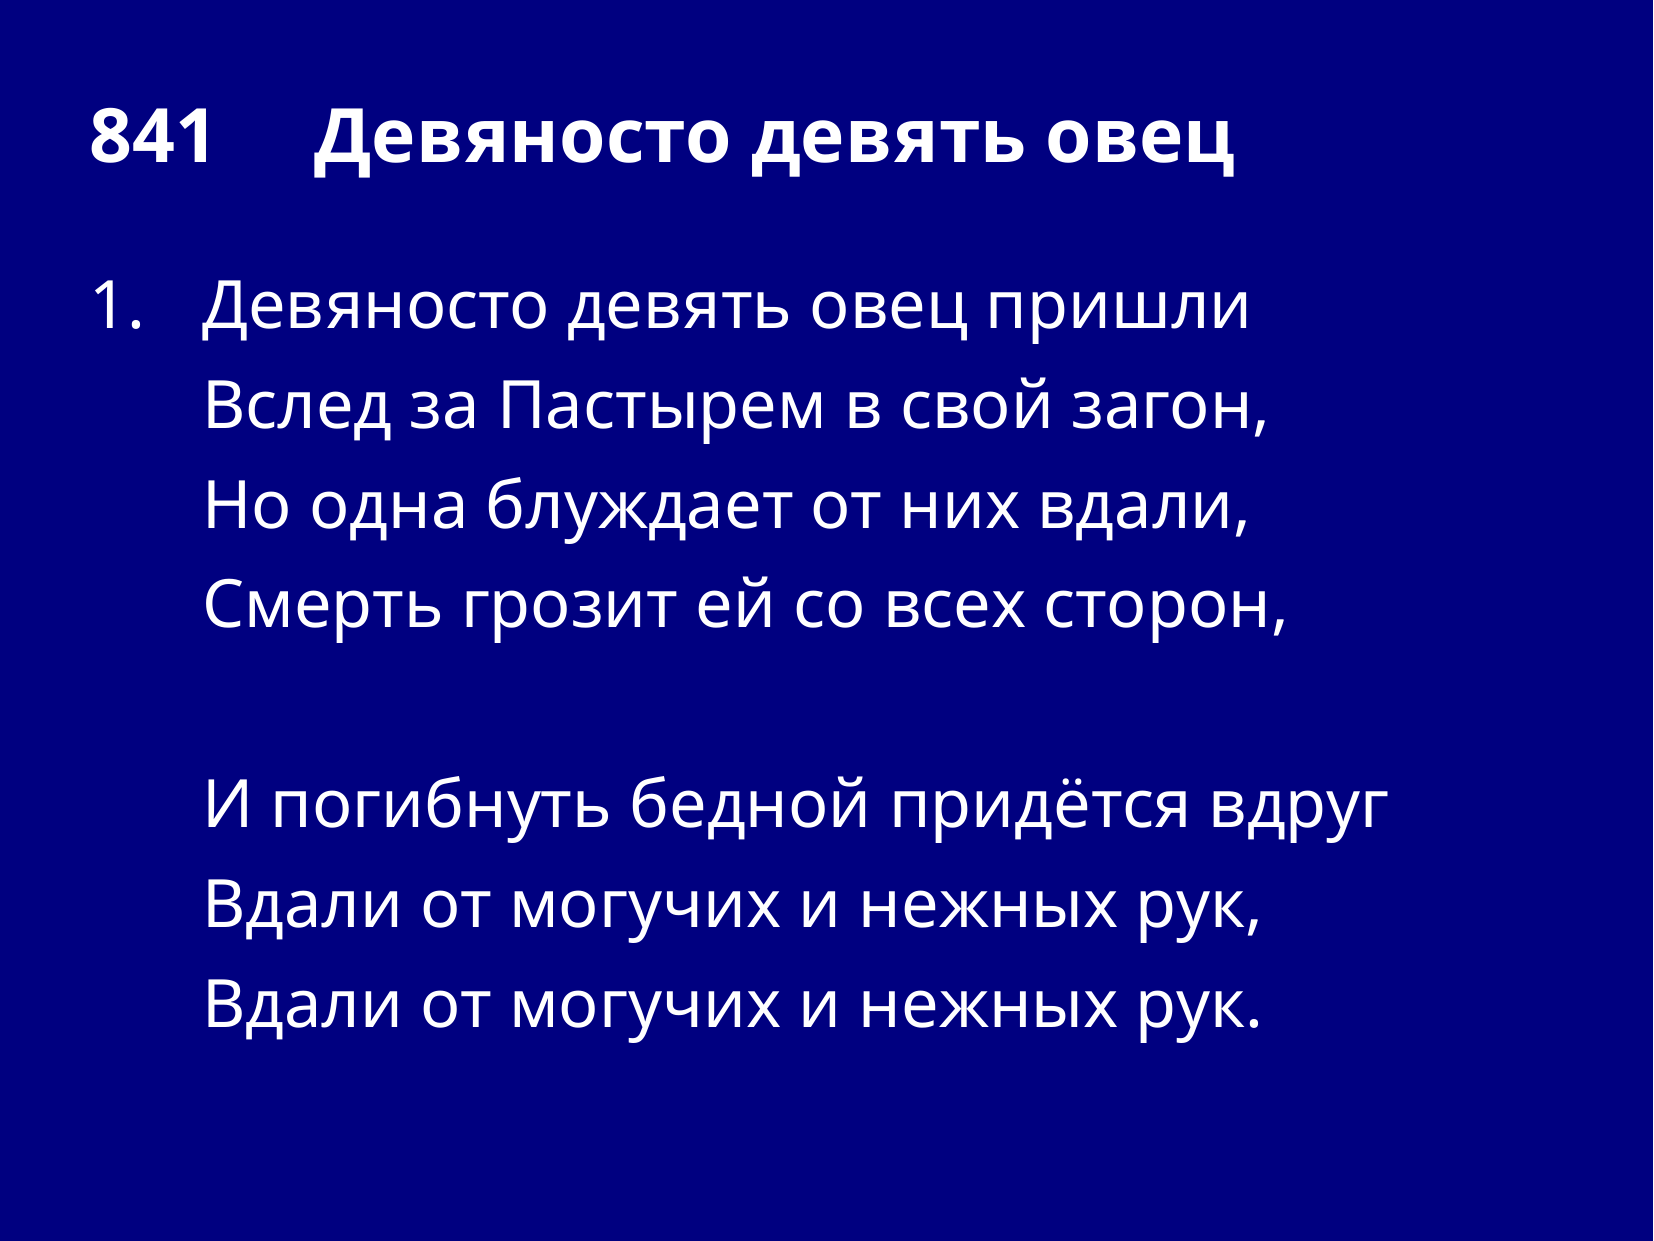

841	Девяносто девять овец
1.	Девяносто девять овец пришли
	Вслед за Пастырем в свой загон,
	Но одна блуждает от них вдали,
	Смерть грозит ей со всех сторон,
	И погибнуть бедной придётся вдруг
	Вдали от могучих и нежных рук,
	Вдали от могучих и нежных рук.